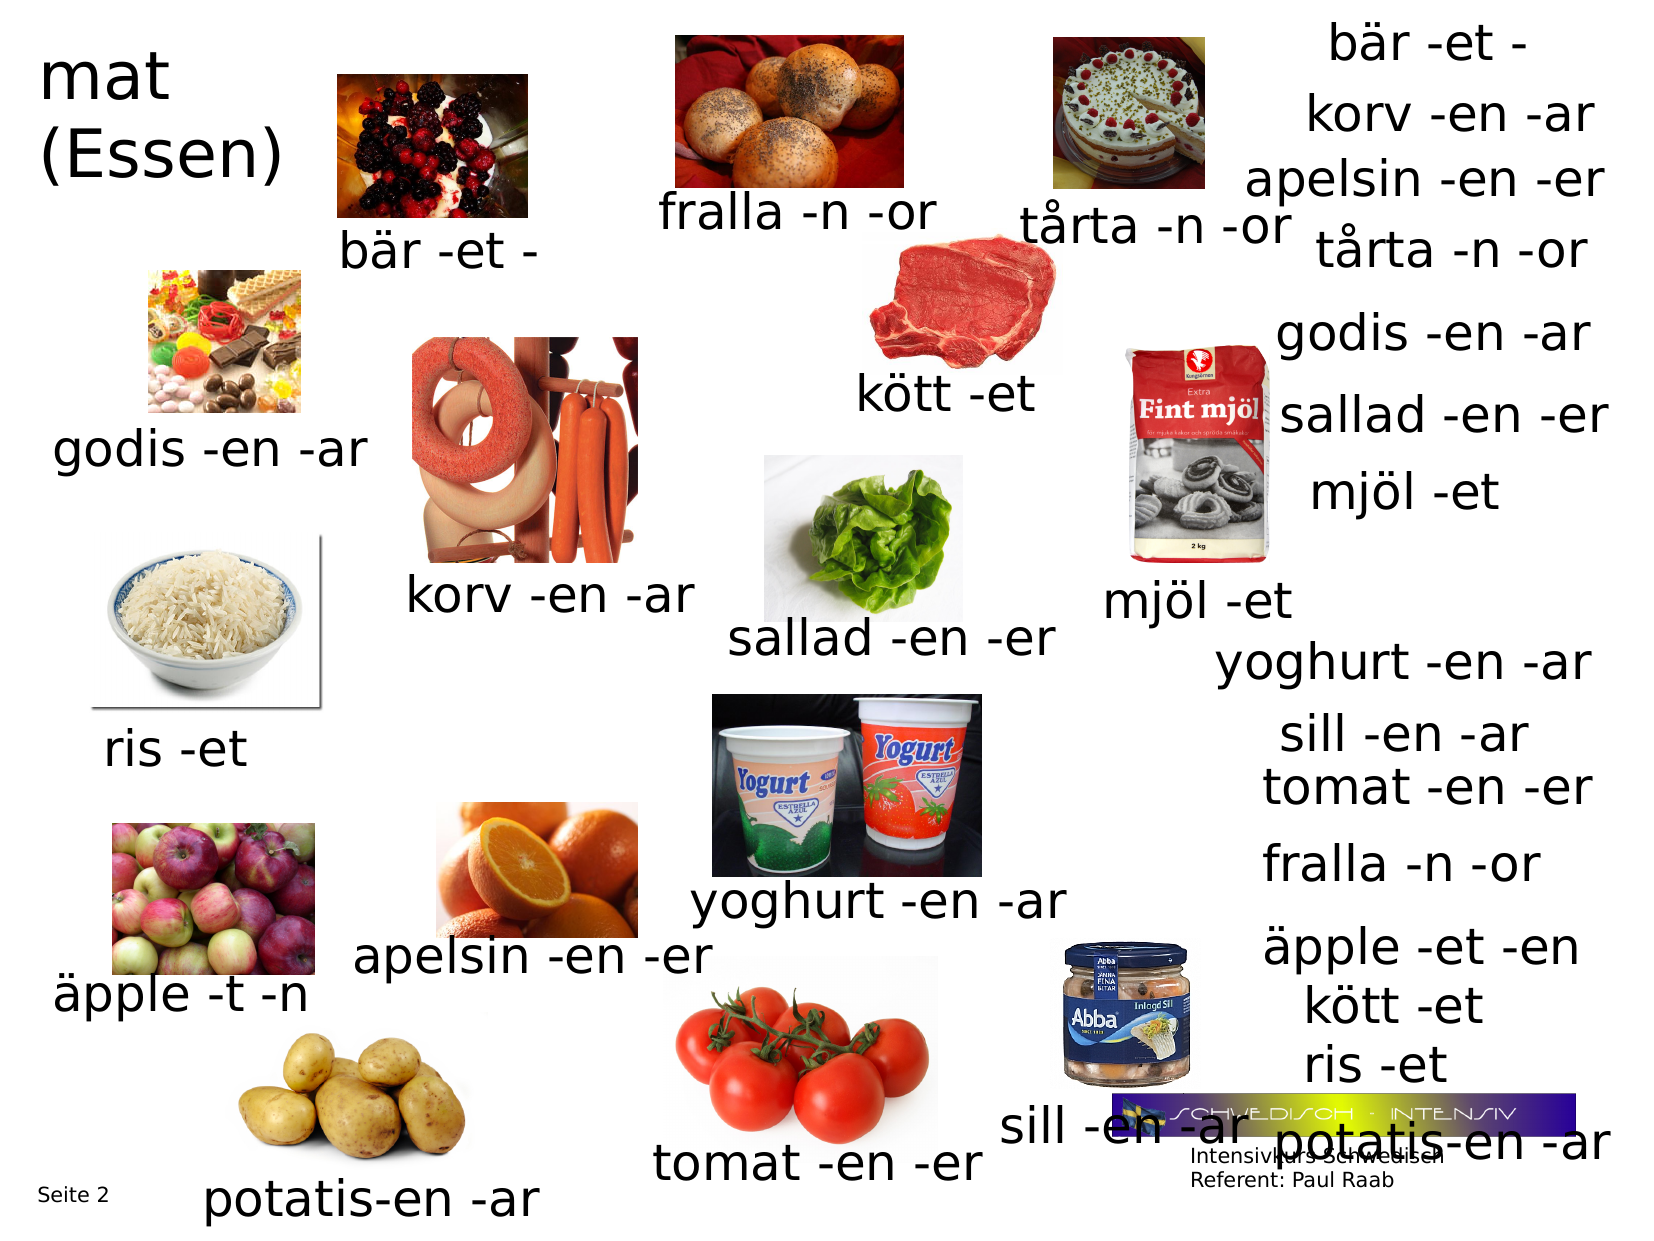

bär -et -
mat
(Essen)
korv -en -ar
apelsin -en -er
fralla -n -or
tårta -n -or
tårta -n -or
bär -et -
godis -en -ar
kött -et
sallad -en -er
godis -en -ar
mjöl -et
korv -en -ar
mjöl -et
sallad -en -er
yoghurt -en -ar
sill -en -ar
ris -et
tomat -en -er
fralla -n -or
yoghurt -en -ar
äpple -et -en
apelsin -en -er
äpple -t -n
kött -et
ris -et
sill -en -ar
potatis-en -ar
tomat -en -er
potatis-en -ar